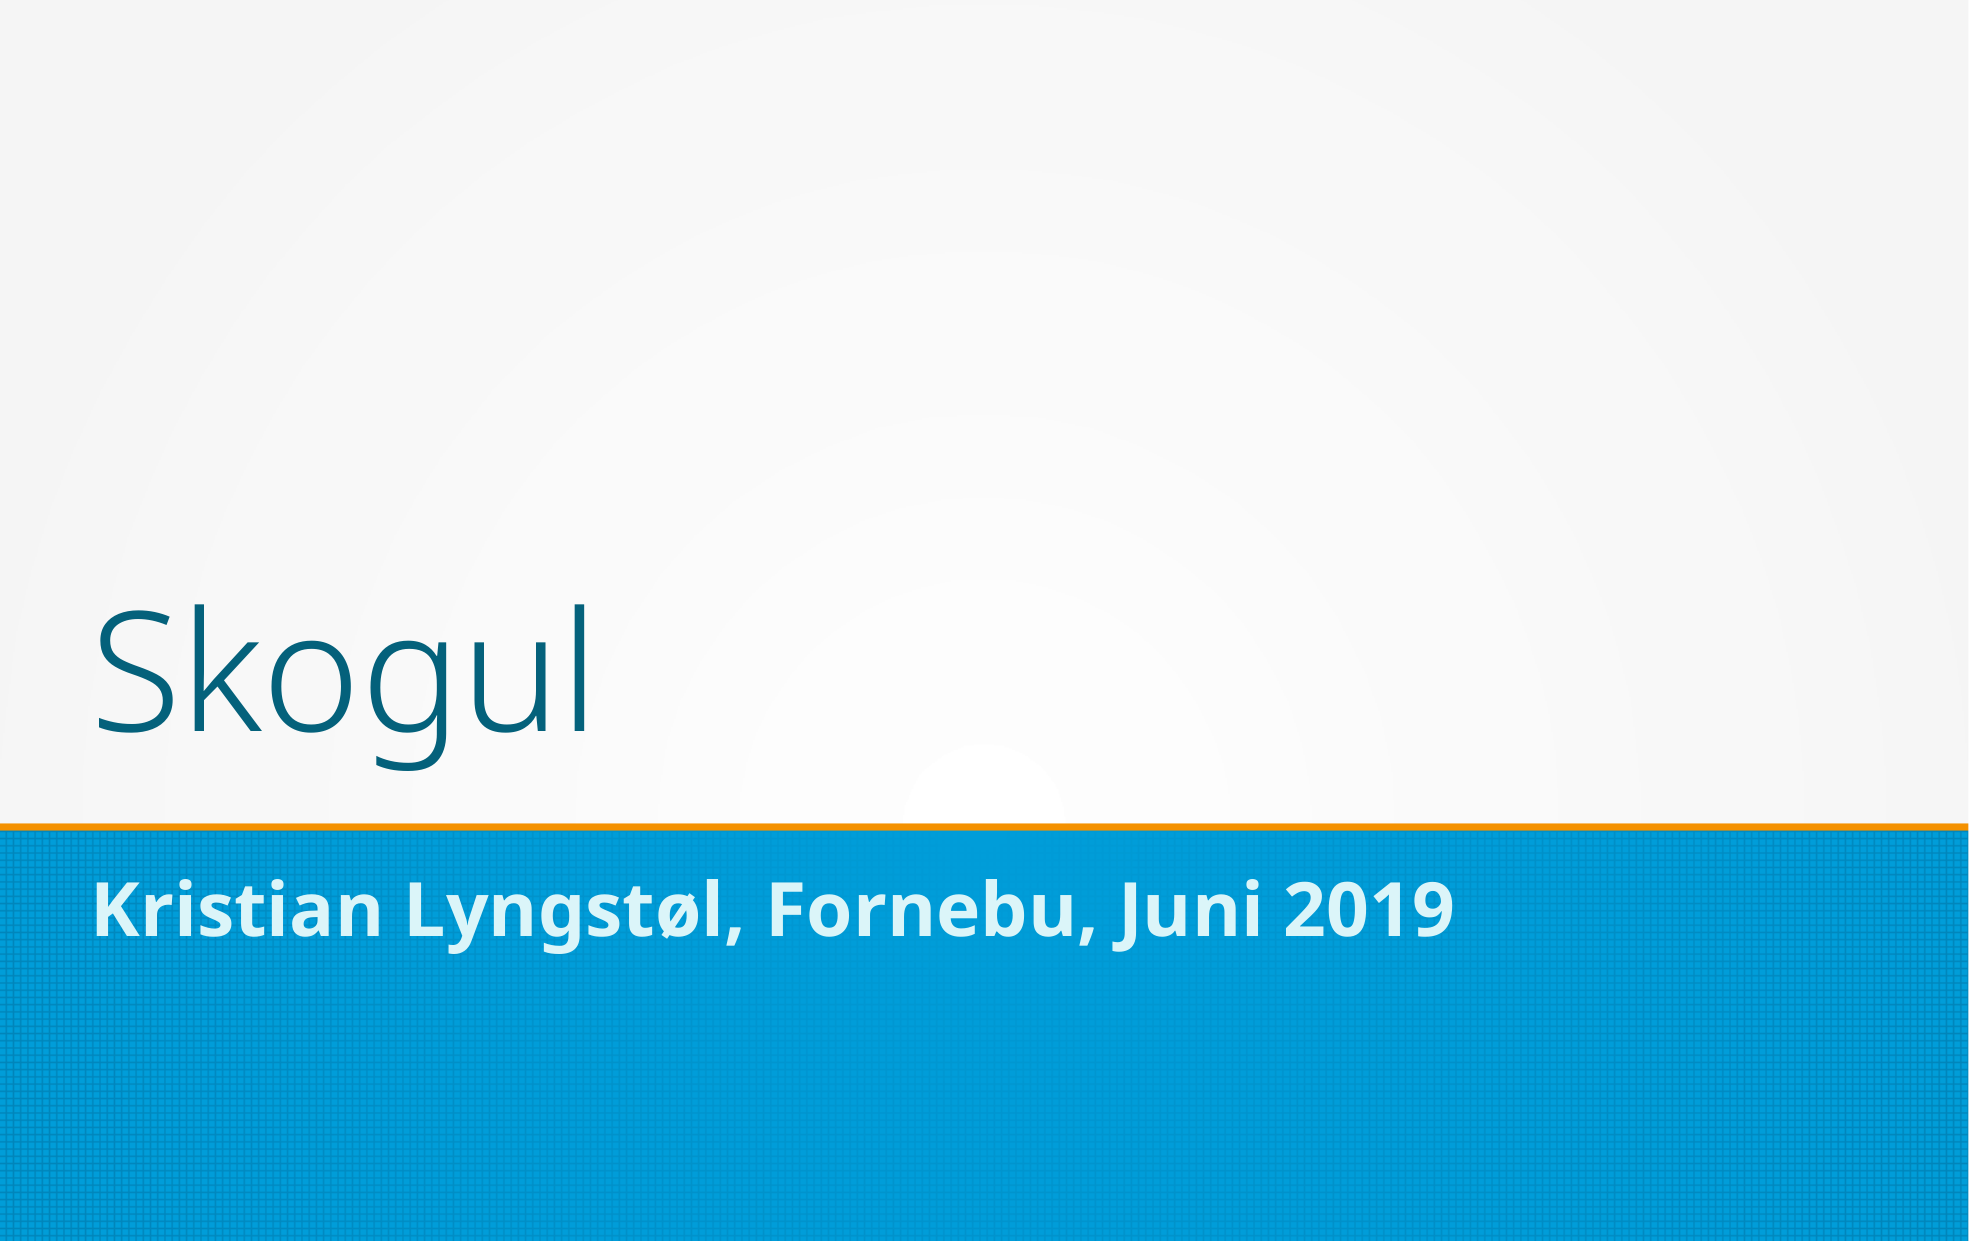

# Skogul
Kristian Lyngstøl, Fornebu, Juni 2019